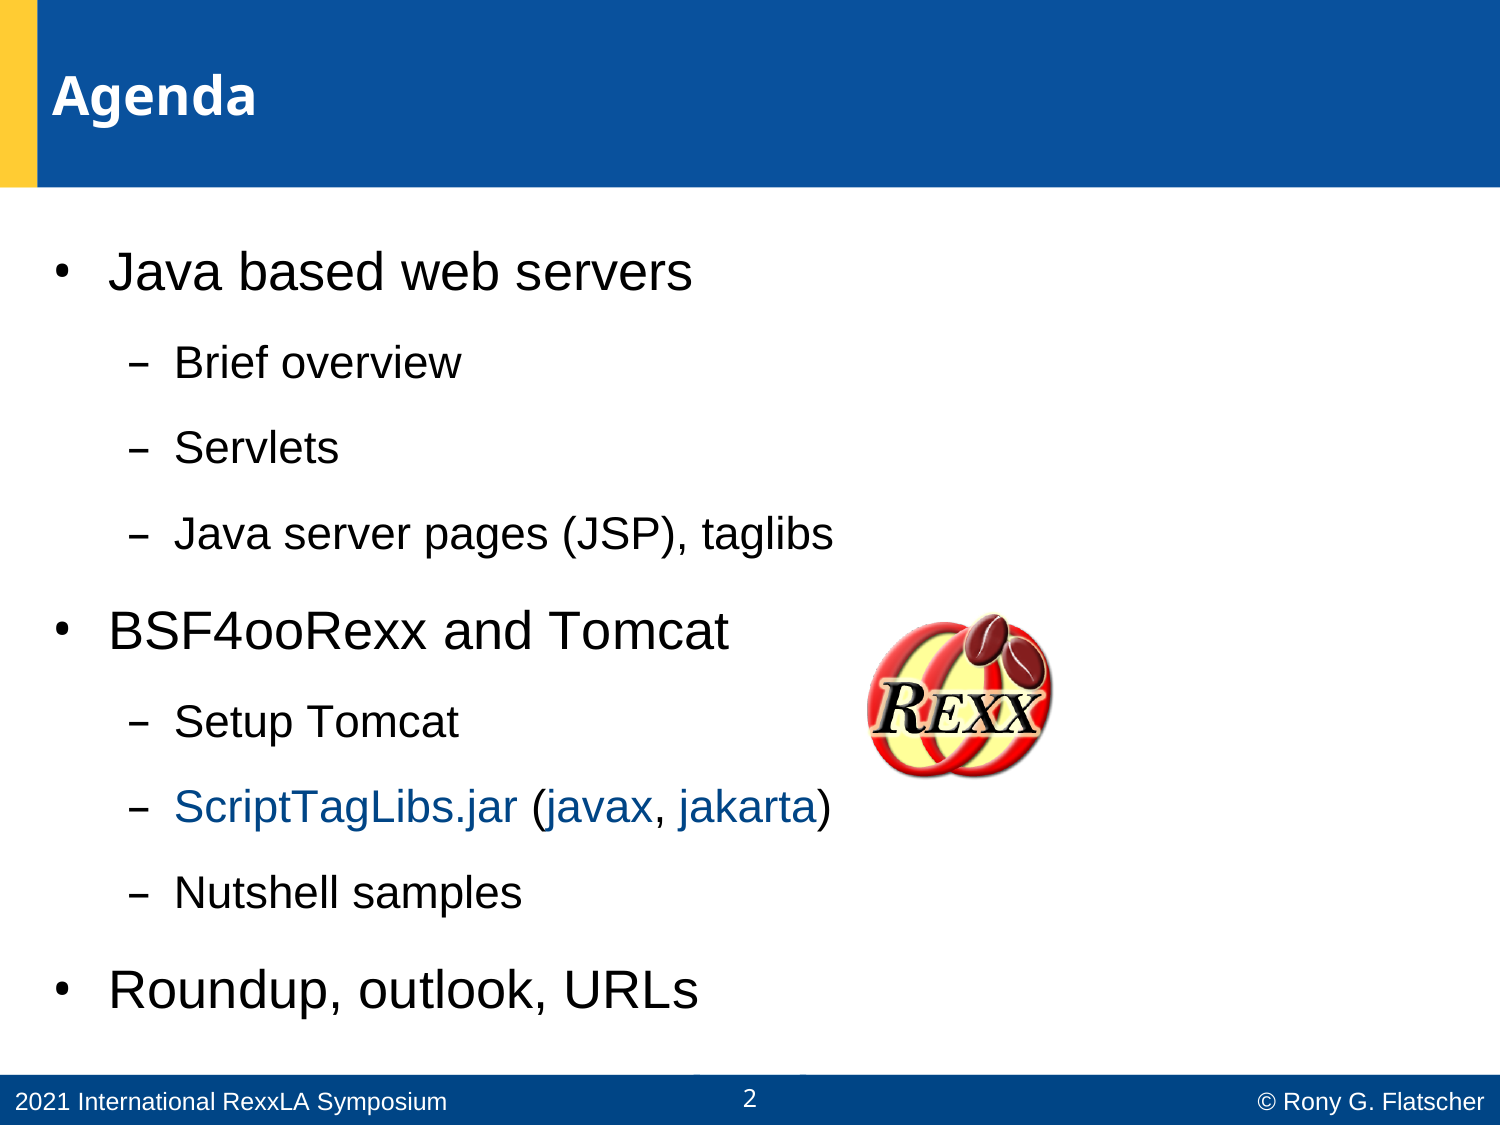

# Agenda
Java based web servers
Brief overview
Servlets
Java server pages (JSP), taglibs
BSF4ooRexx and Tomcat
Setup Tomcat
ScriptTagLibs.jar (javax, jakarta)
Nutshell samples
Roundup, outlook, URLs